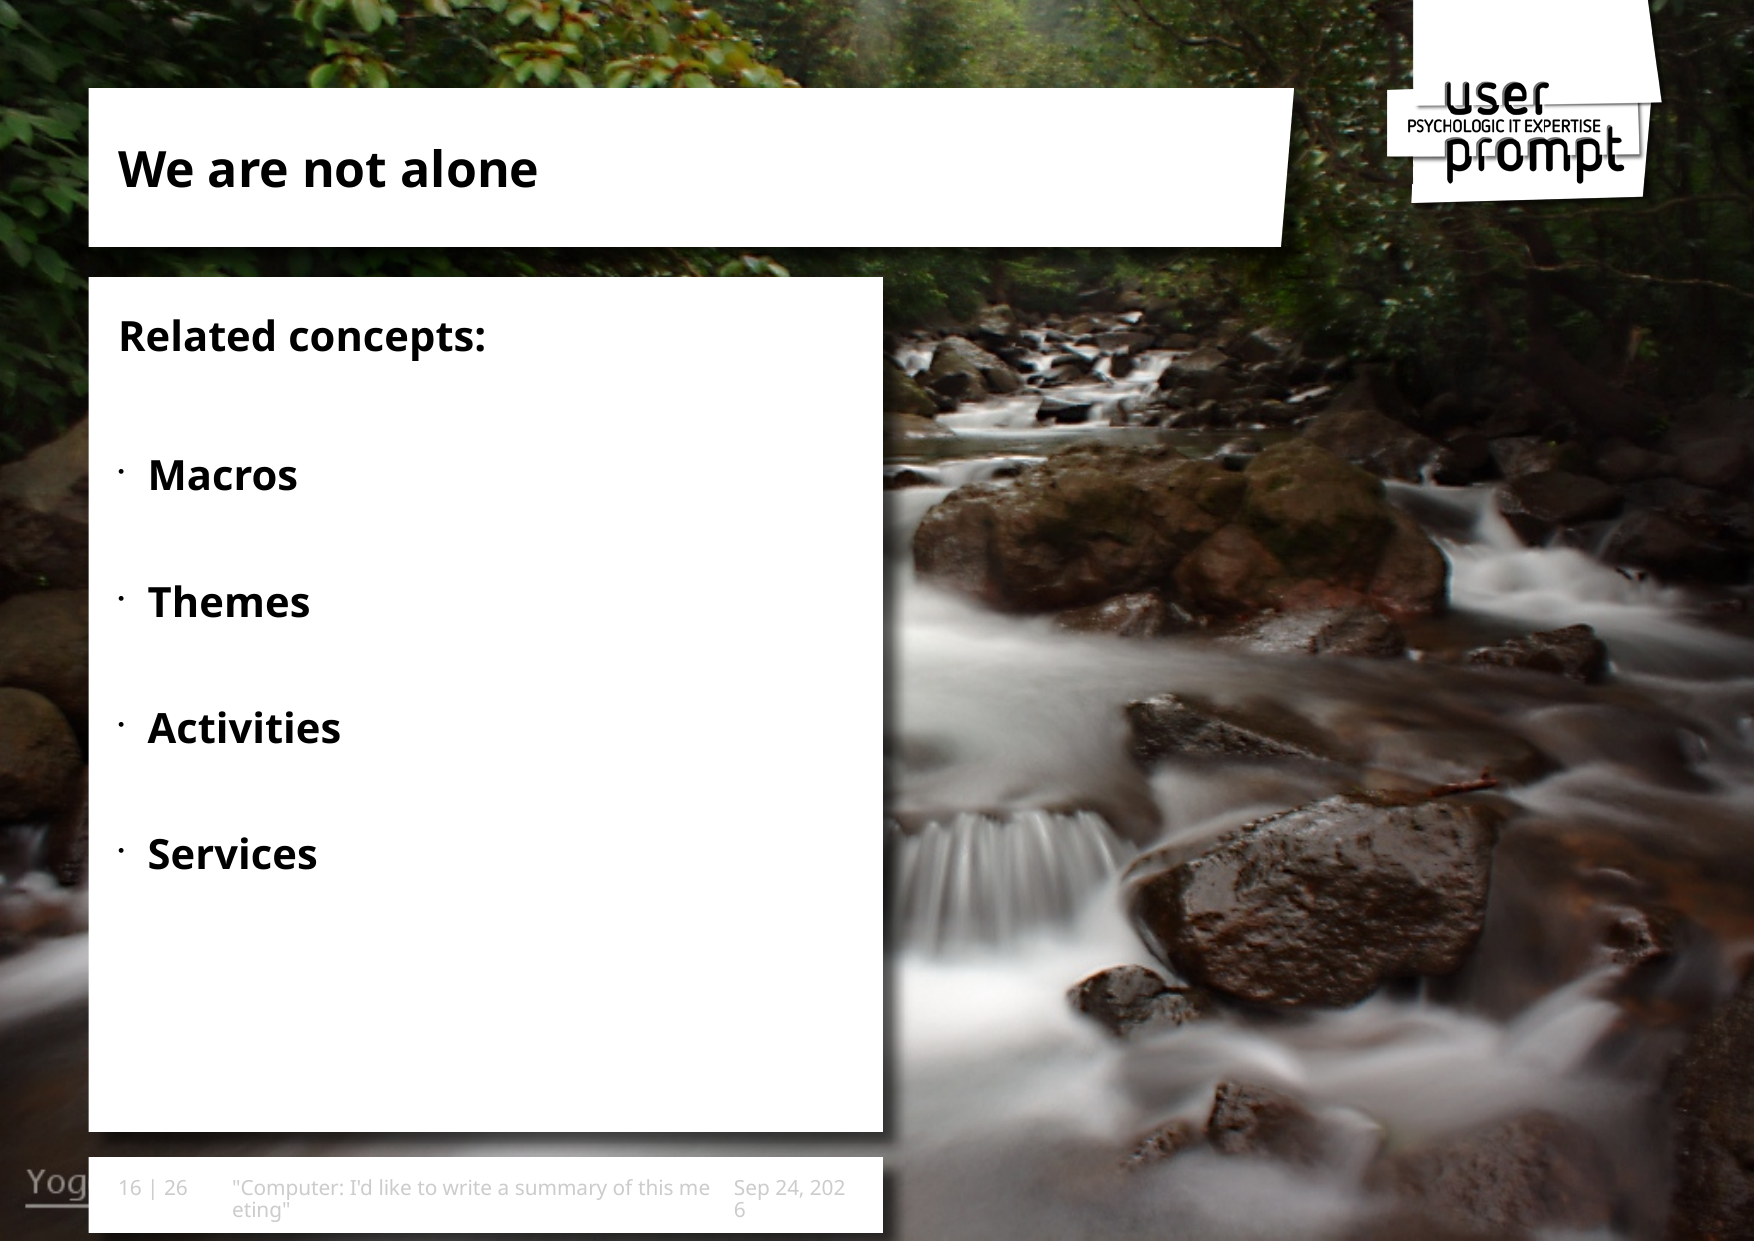

# We are not alone
Related concepts:
Macros
Themes
Activities
Services
16
"Computer: I'd like to write a summary of this meeting"